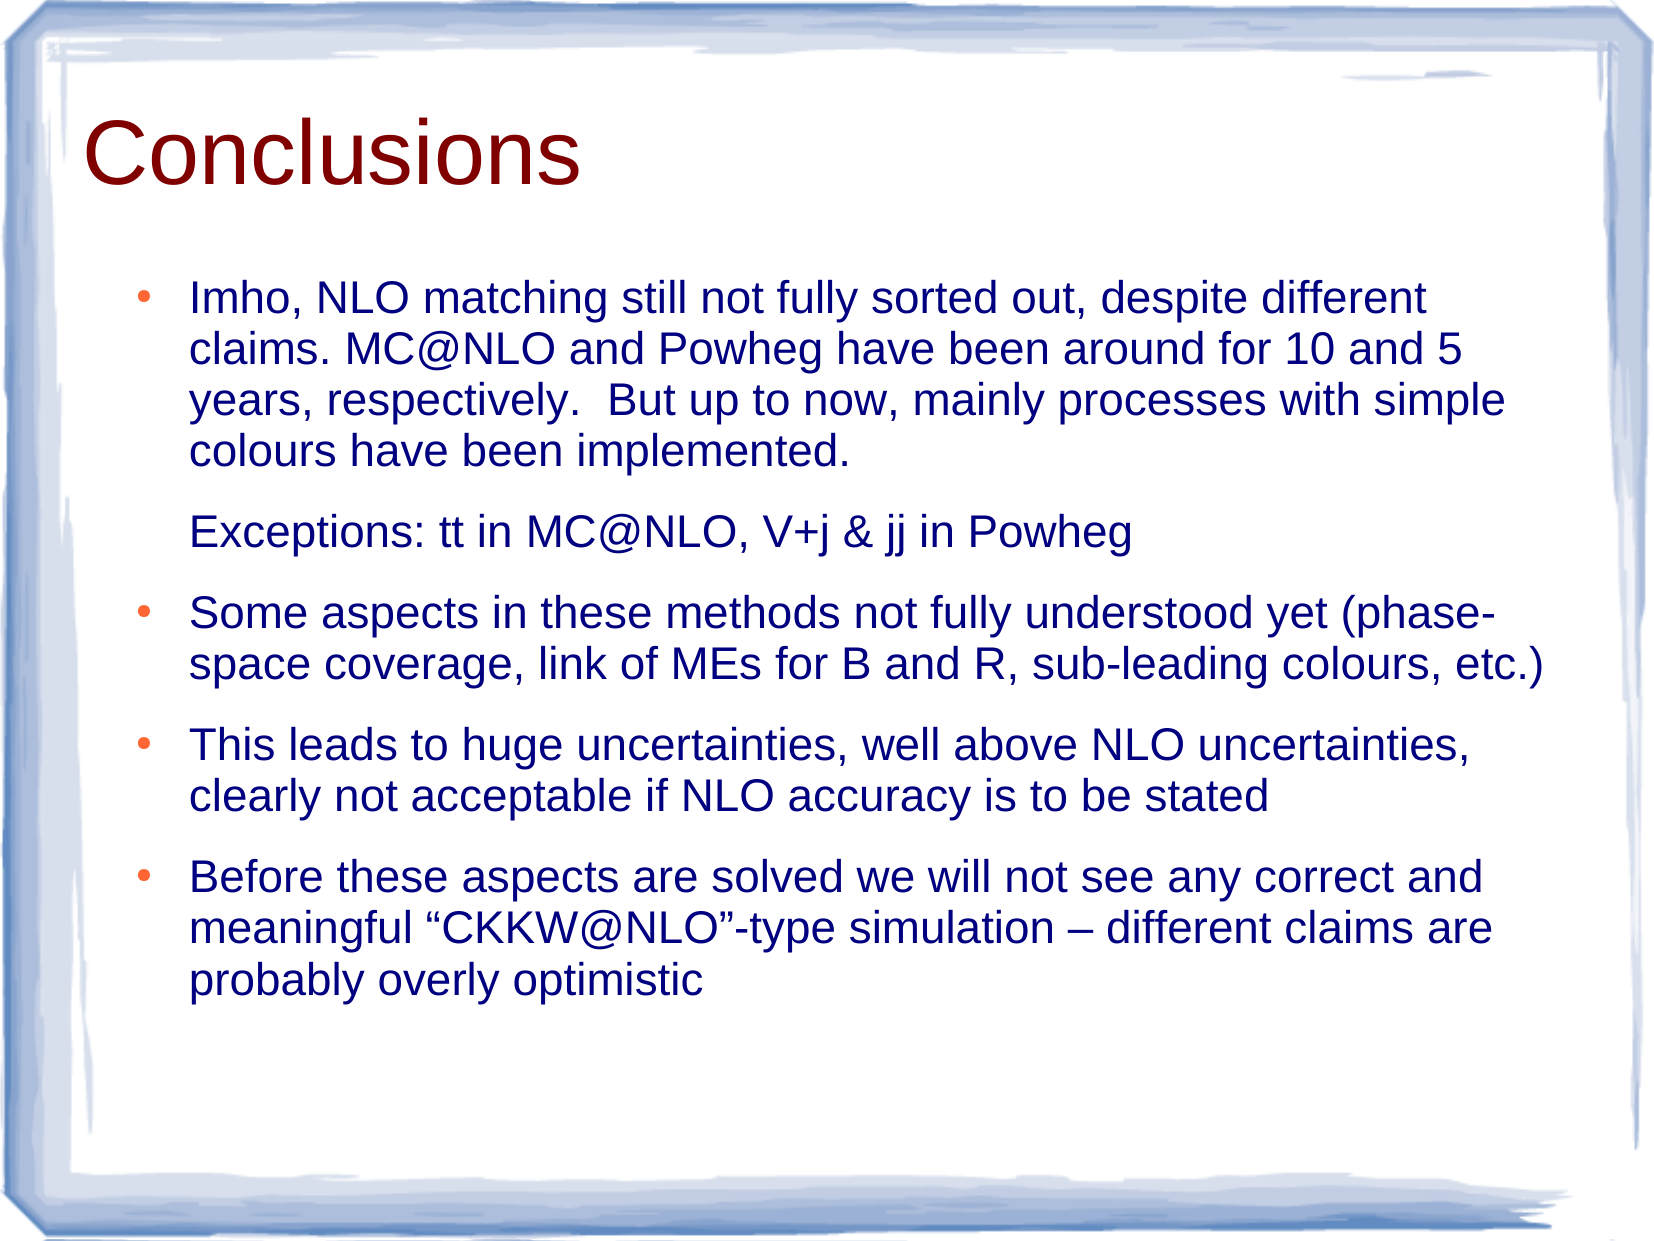

# Conclusions
Imho, NLO matching still not fully sorted out, despite different claims. MC@NLO and Powheg have been around for 10 and 5 years, respectively. But up to now, mainly processes with simple colours have been implemented.
Exceptions: tt in MC@NLO, V+j & jj in Powheg
Some aspects in these methods not fully understood yet (phase-space coverage, link of MEs for B and R, sub-leading colours, etc.)
This leads to huge uncertainties, well above NLO uncertainties, clearly not acceptable if NLO accuracy is to be stated
Before these aspects are solved we will not see any correct and meaningful “CKKW@NLO”-type simulation – different claims are probably overly optimistic